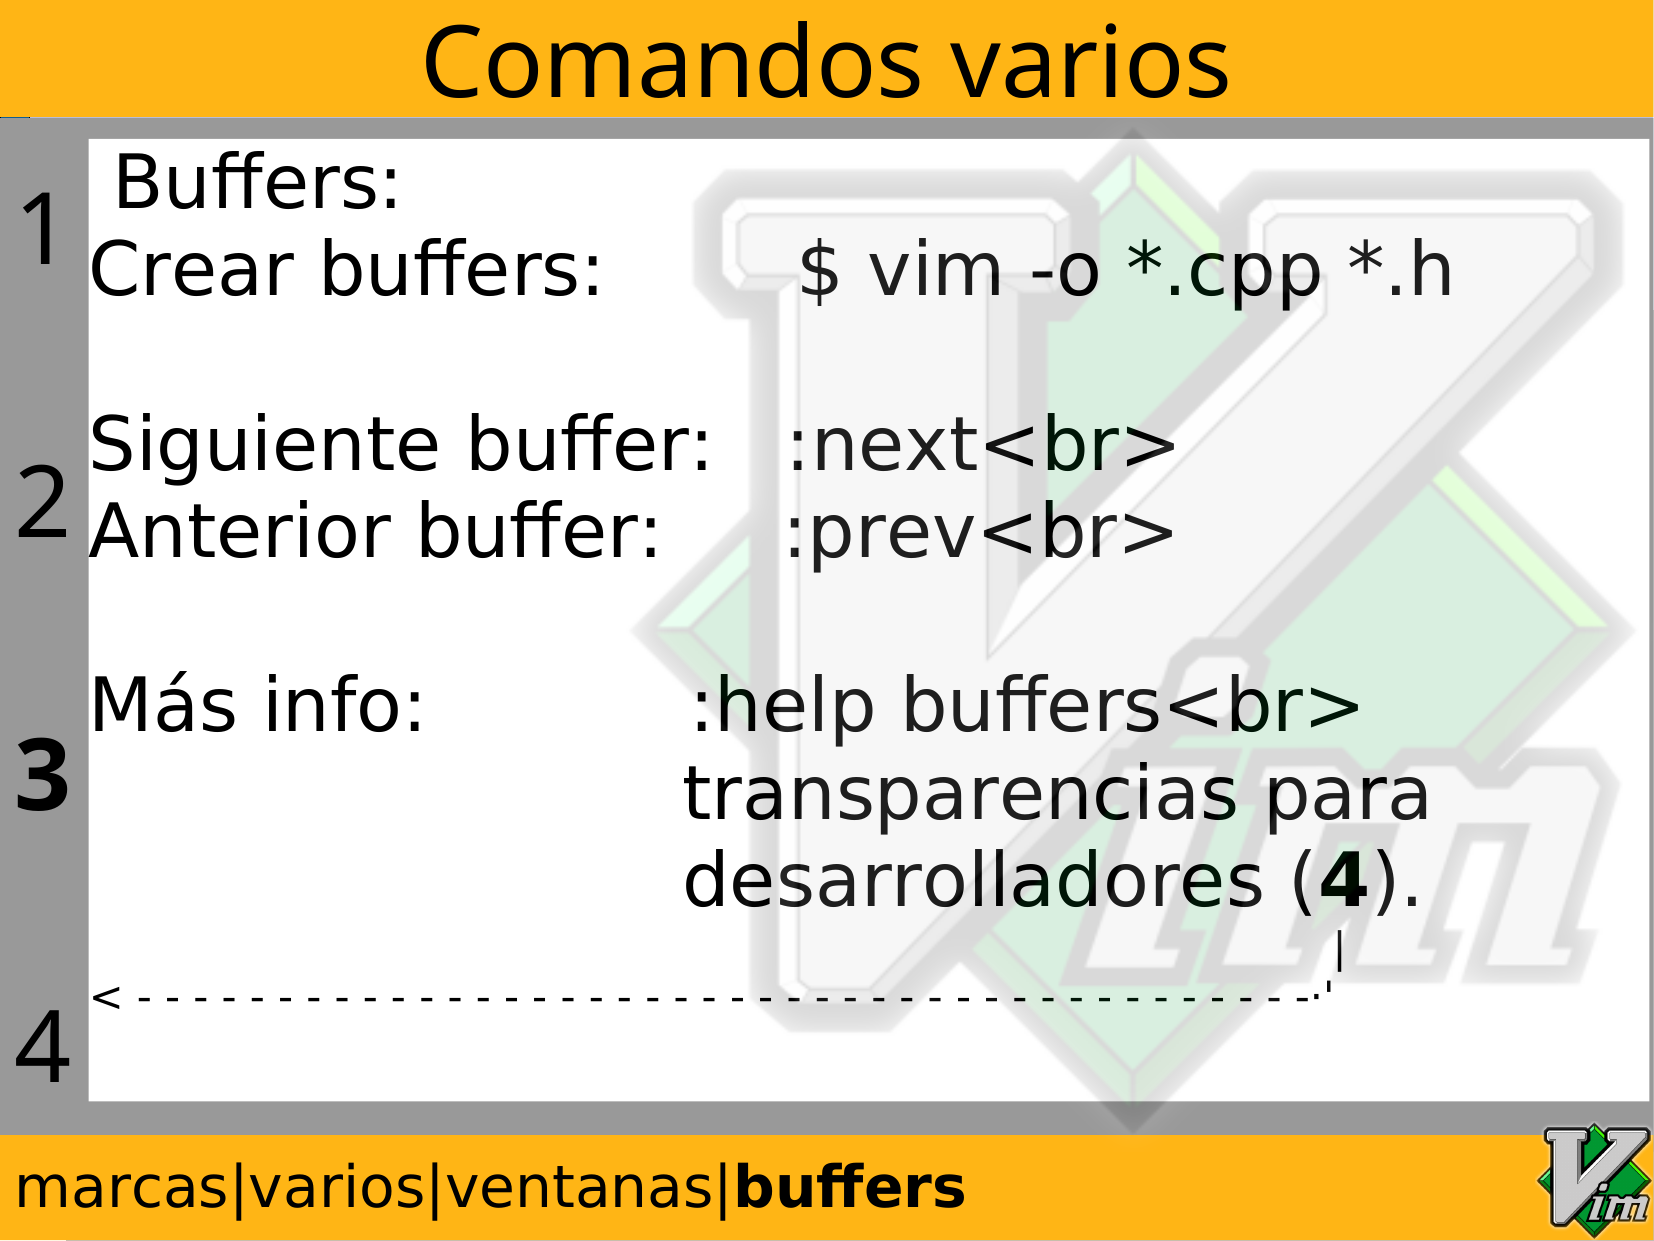

Comandos varios
1 - Introducción
2 - Novatos
3 - Power Users
4 -Desarrolladores
 Buffers:
Crear buffers: $ vim -o *.cpp *.h
Siguiente buffer: :next<br>
Anterior buffer: :prev<br>
Más info: :help buffers<br>
 transparencias para
 desarrolladores (4).
 |
< - - - - - - - - - - - - - - - - - - - - - - - - - - - - - - - - - - - - - - - - - -·'
marcas|varios|ventanas|buffers